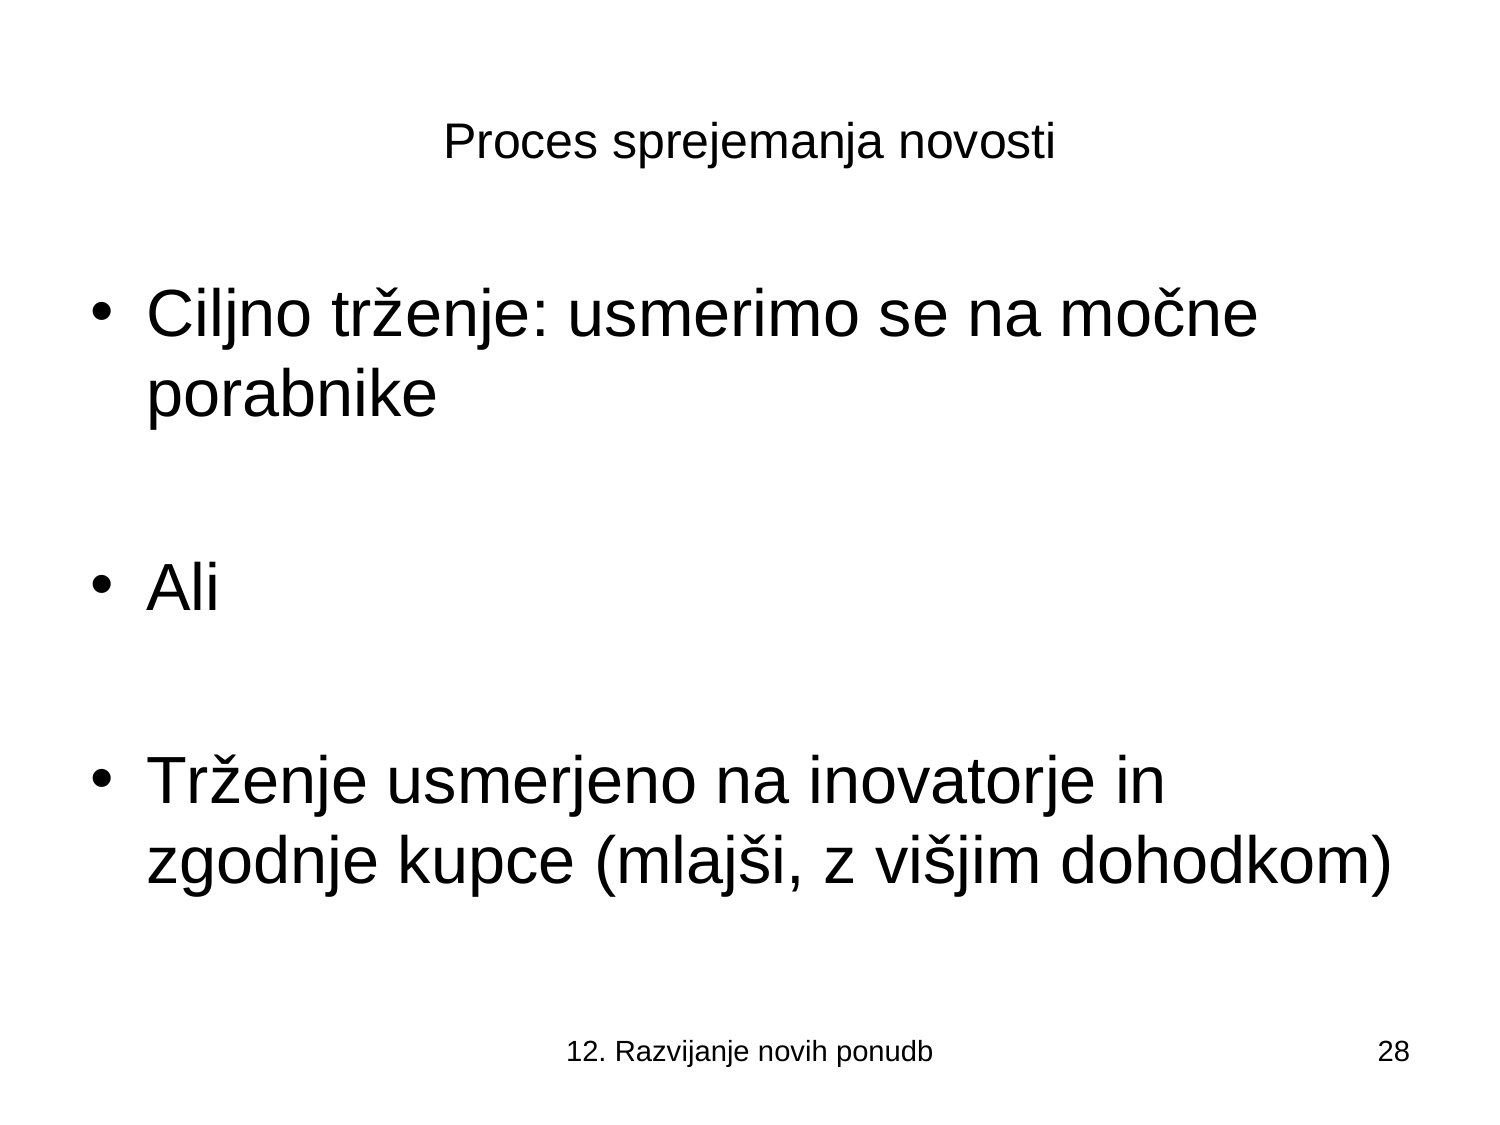

# Proces sprejemanja novosti
Ciljno trženje: usmerimo se na močne porabnike
Ali
Trženje usmerjeno na inovatorje in zgodnje kupce (mlajši, z višjim dohodkom)
12. Razvijanje novih ponudb